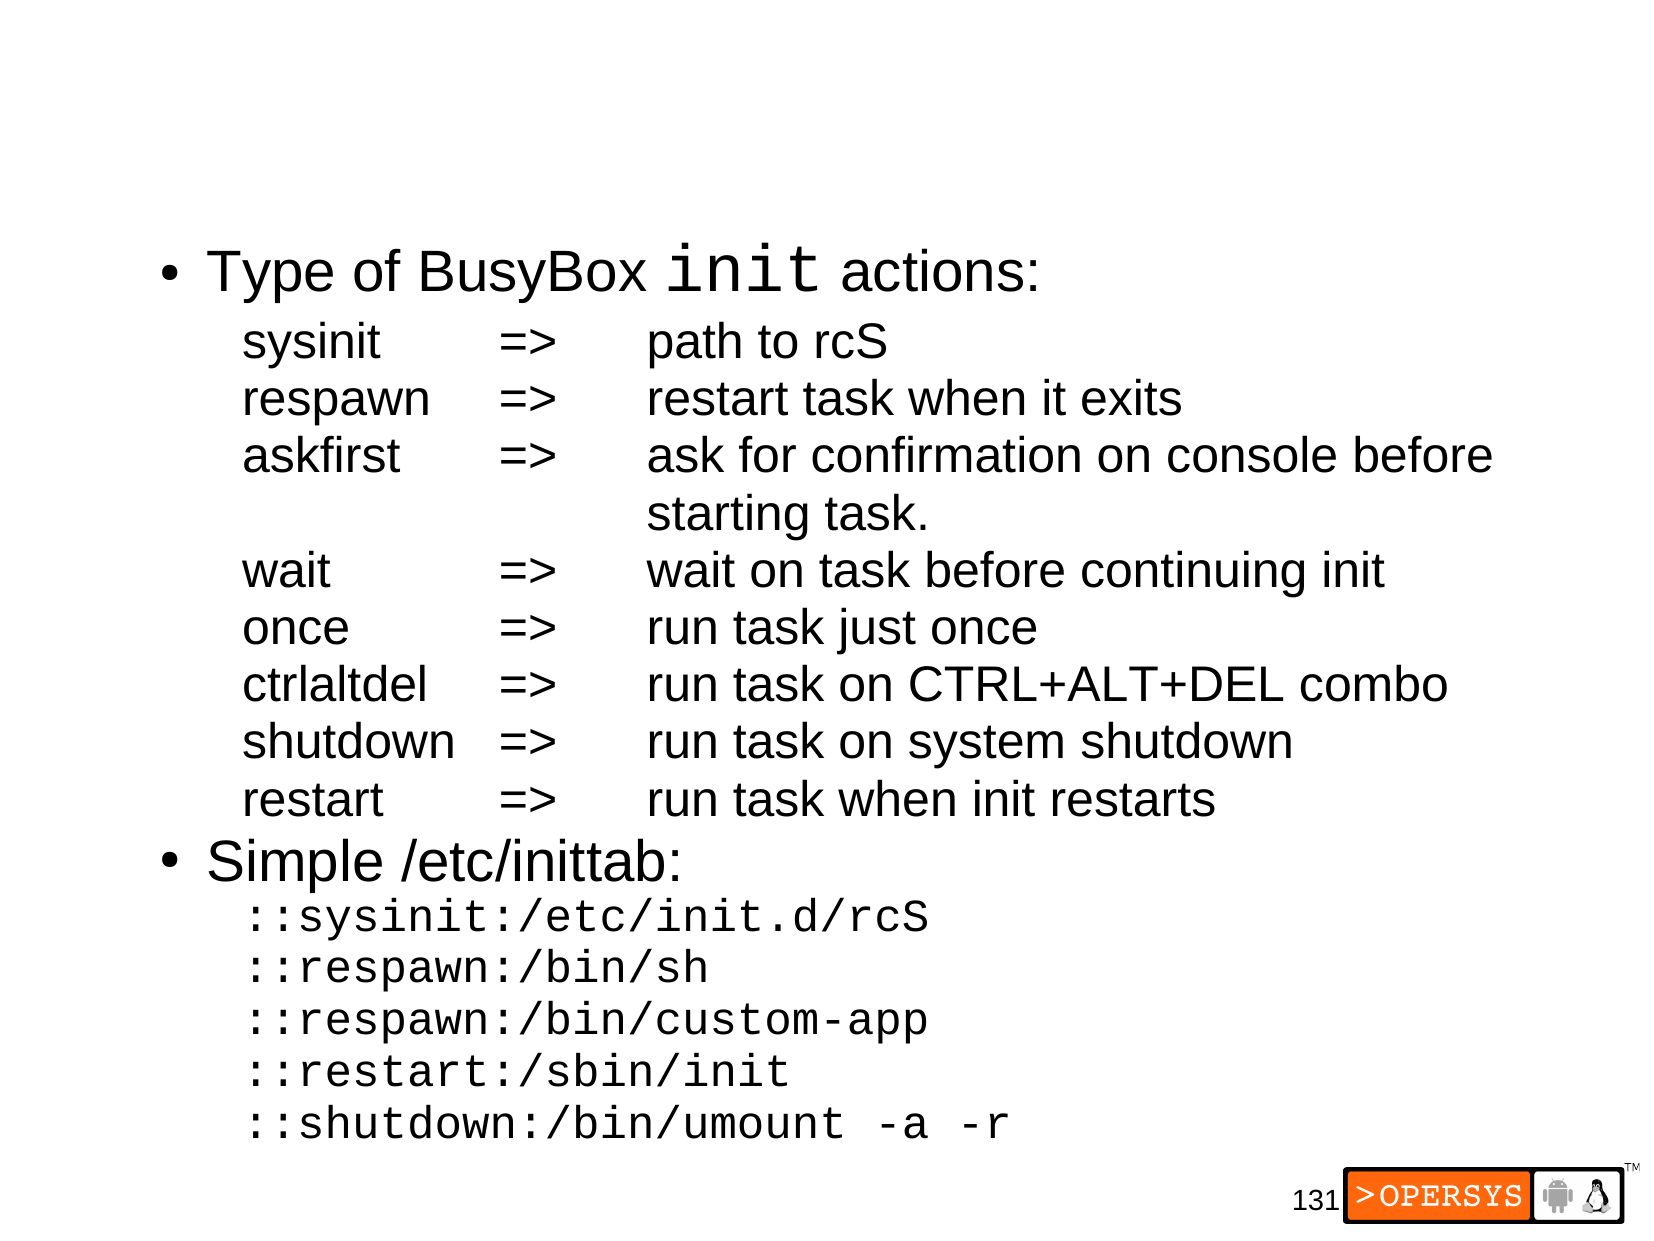

# Type of BusyBox init actions:
sysinit		=>		path to rcS
respawn	=>		restart task when it exits
askfirst		=>		ask for confirmation on console before
 					starting task.
wait			=>		wait on task before continuing init
once			=>		run task just once
ctrlaltdel	=>		run task on CTRL+ALT+DEL combo
shutdown	=>		run task on system shutdown
restart		=>		run task when init restarts
Simple /etc/inittab:
::sysinit:/etc/init.d/rcS
::respawn:/bin/sh
::respawn:/bin/custom-app
::restart:/sbin/init
::shutdown:/bin/umount -a -r